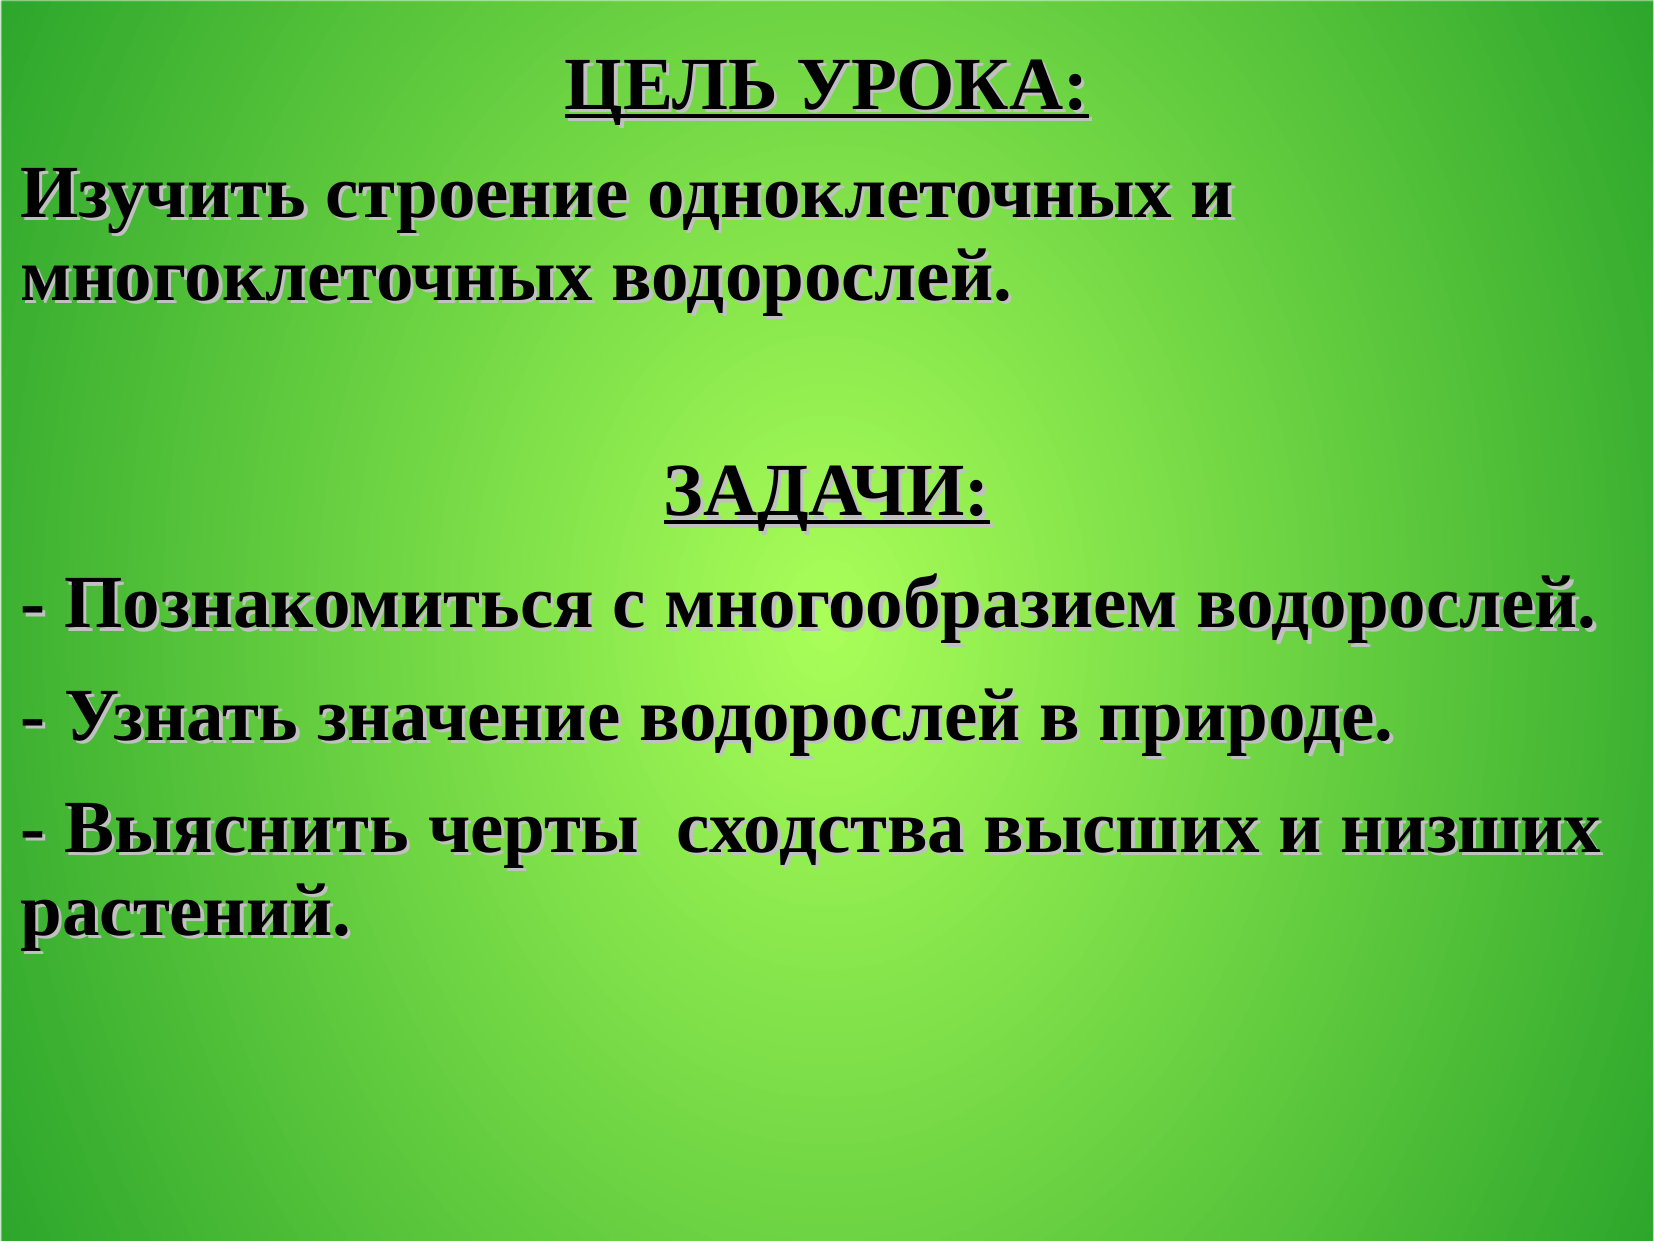

ЦЕЛЬ УРОКА:
Изучить строение одноклеточных и многоклеточных водорослей.
ЗАДАЧИ:
- Познакомиться с многообразием водорослей.
- Узнать значение водорослей в природе.
- Выяснить черты сходства высших и низших растений.